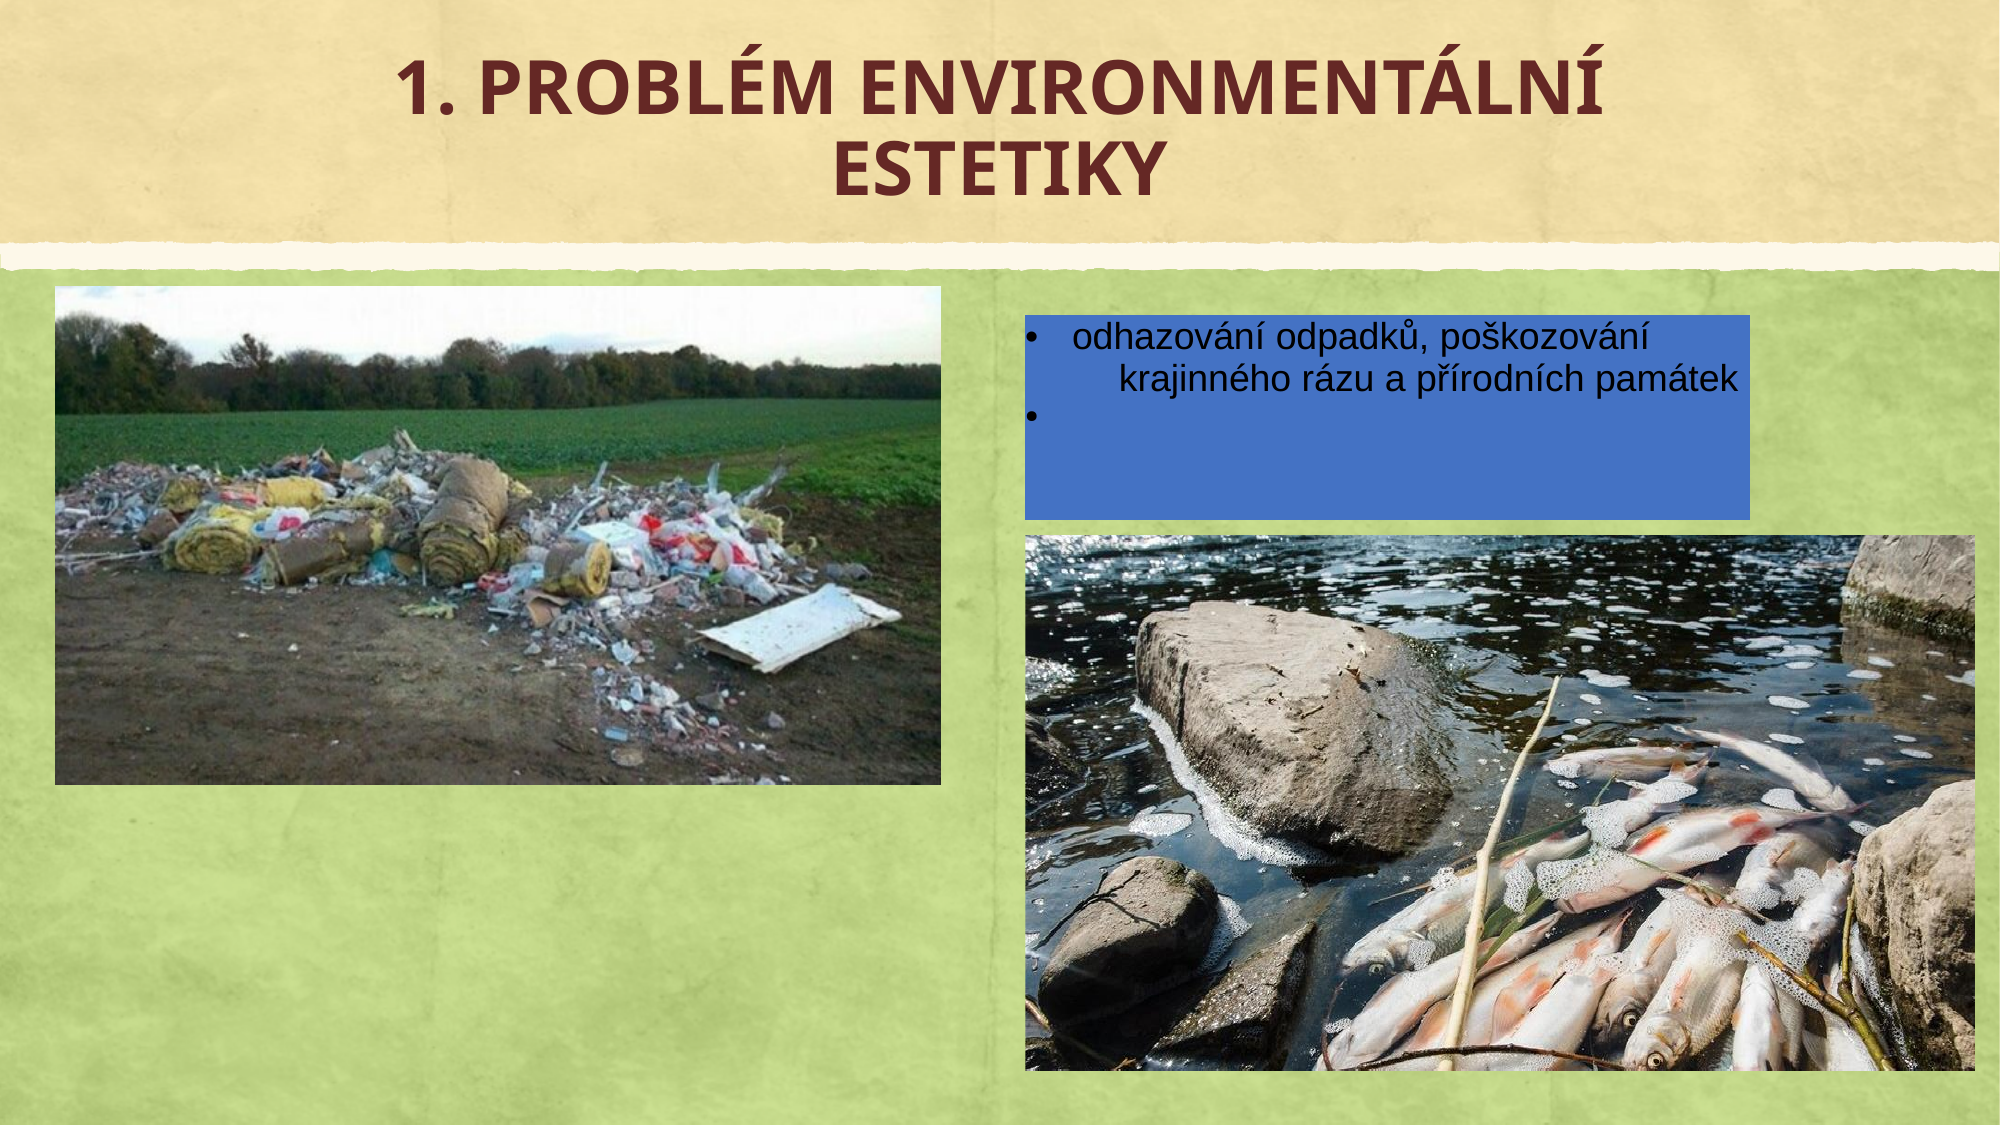

# 1. PROBLÉM ENVIRONMENTÁLNÍ ESTETIKY
| odhazování odpadků, poškozování krajinného rázu a přírodních památek |
| --- |